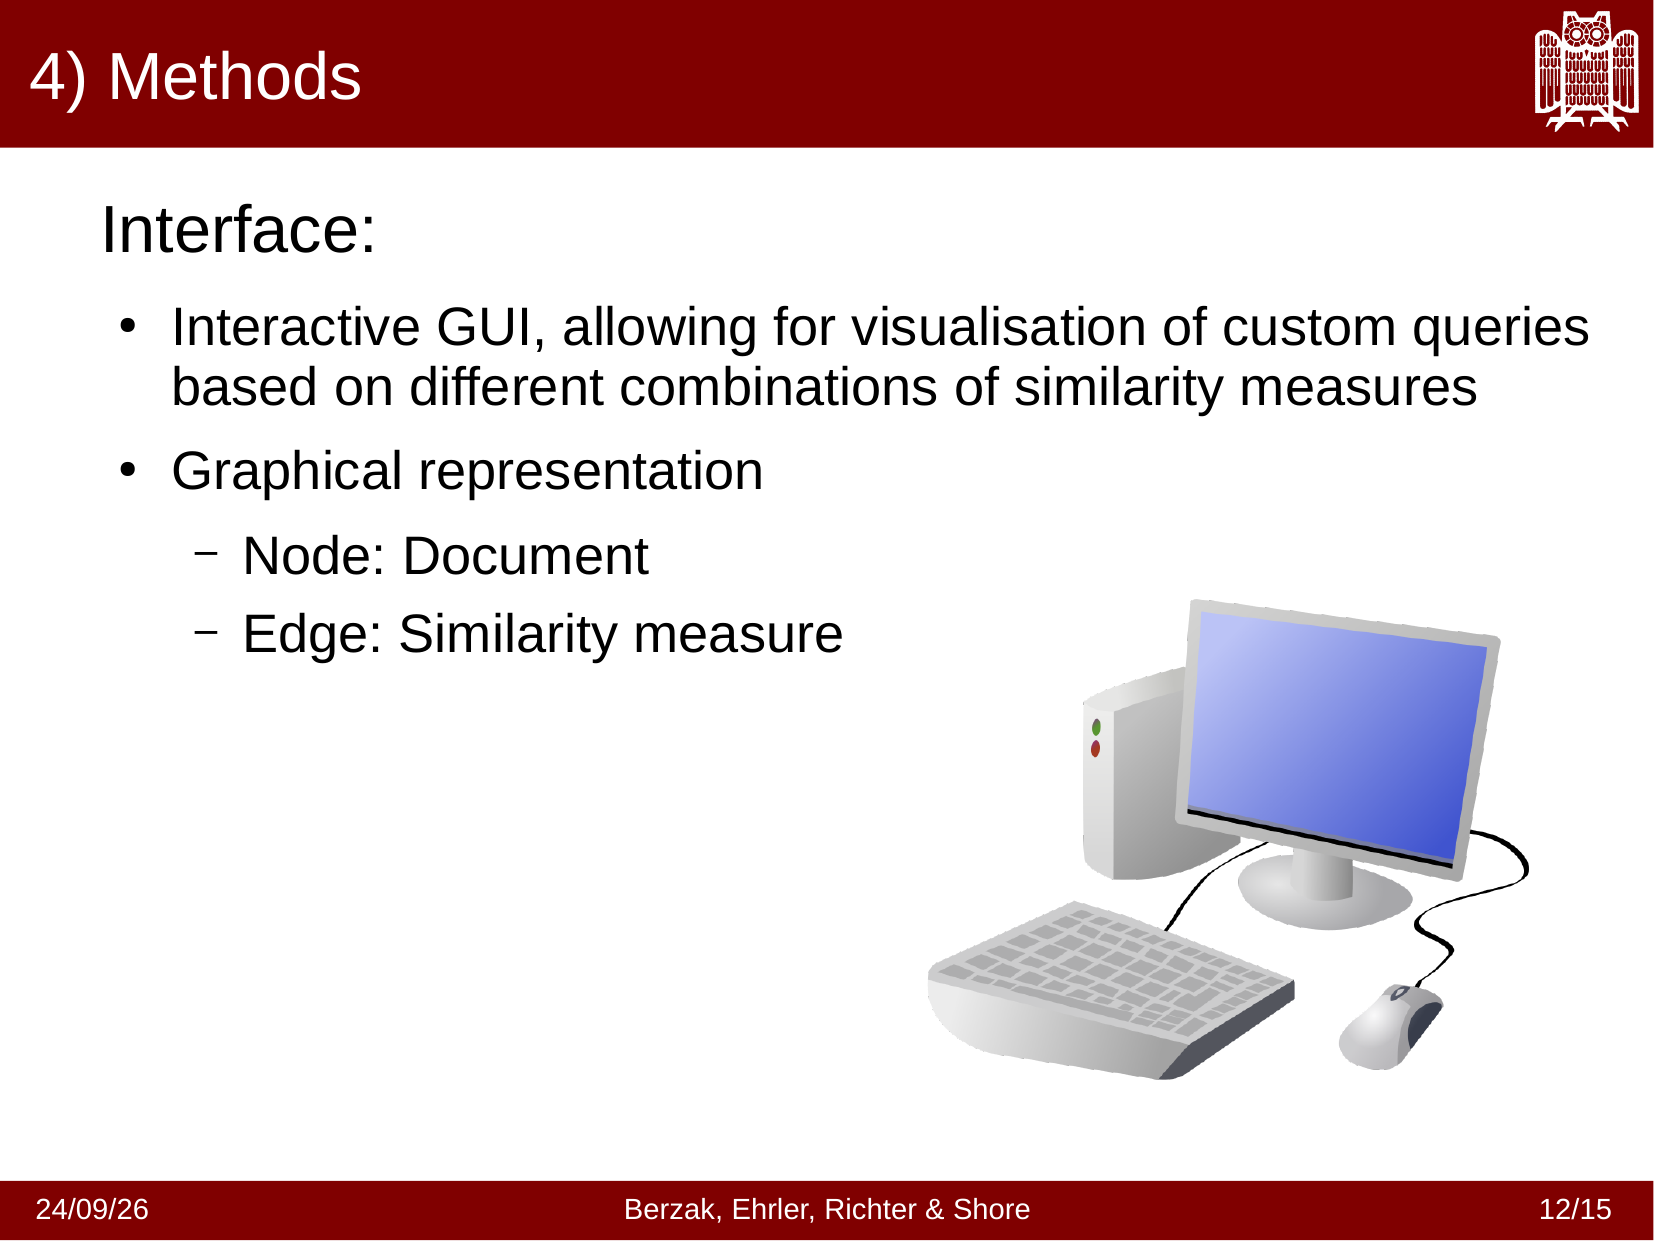

# 4) Methods
Interface:
Interactive GUI, allowing for visualisation of custom queries based on different combinations of similarity measures
Graphical representation
Node: Document
Edge: Similarity measure
Berzak, Ehrler, Richter & Shore
12